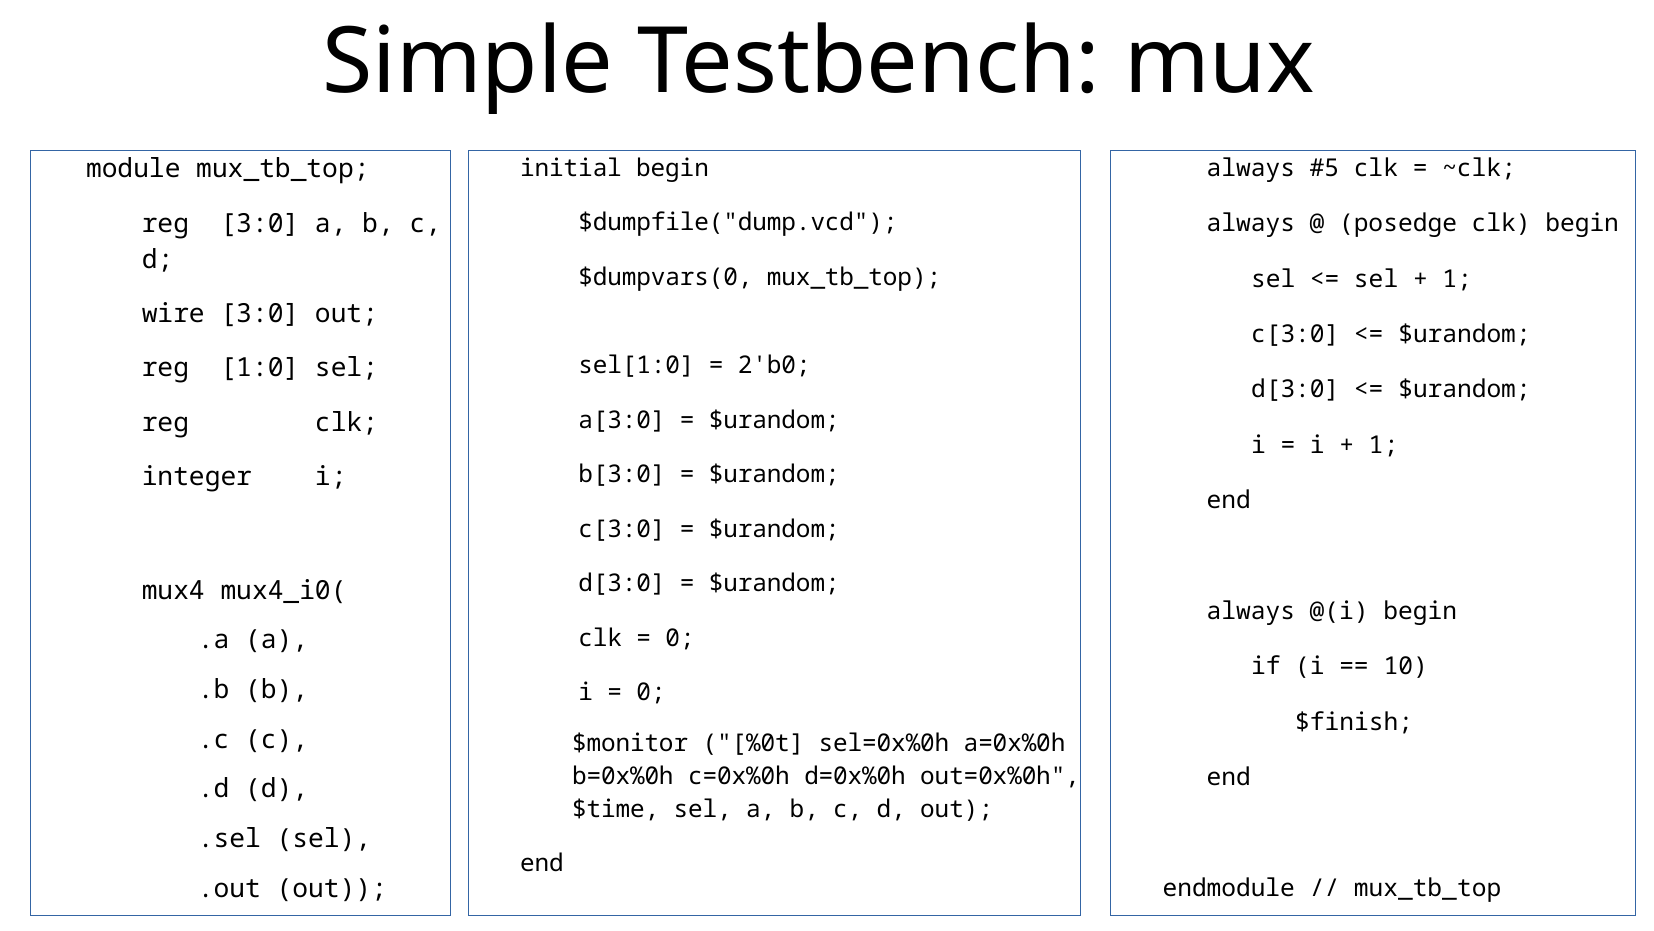

# Simple Testbench: mux
module mux_tb_top;
reg [3:0] a, b, c, d;
wire [3:0] out;
reg [1:0] sel;
reg clk;
integer i;
mux4 mux4_i0(
.a (a),
.b (b),
.c (c),
.d (d),
.sel (sel),
.out (out));
initial begin
 $dumpfile("dump.vcd");
 $dumpvars(0, mux_tb_top);
 sel[1:0] = 2'b0;
 a[3:0] = $urandom;
 b[3:0] = $urandom;
 c[3:0] = $urandom;
 d[3:0] = $urandom;
 clk = 0;
 i = 0;
$monitor ("[%0t] sel=0x%0h a=0x%0h b=0x%0h c=0x%0h d=0x%0h out=0x%0h", $time, sel, a, b, c, d, out);
end
 always #5 clk = ~clk;
 always @ (posedge clk) begin
 sel <= sel + 1;
 c[3:0] <= $urandom;
 d[3:0] <= $urandom;
 i = i + 1;
 end
 always @(i) begin
 if (i == 10)
 $finish;
 end
endmodule // mux_tb_top